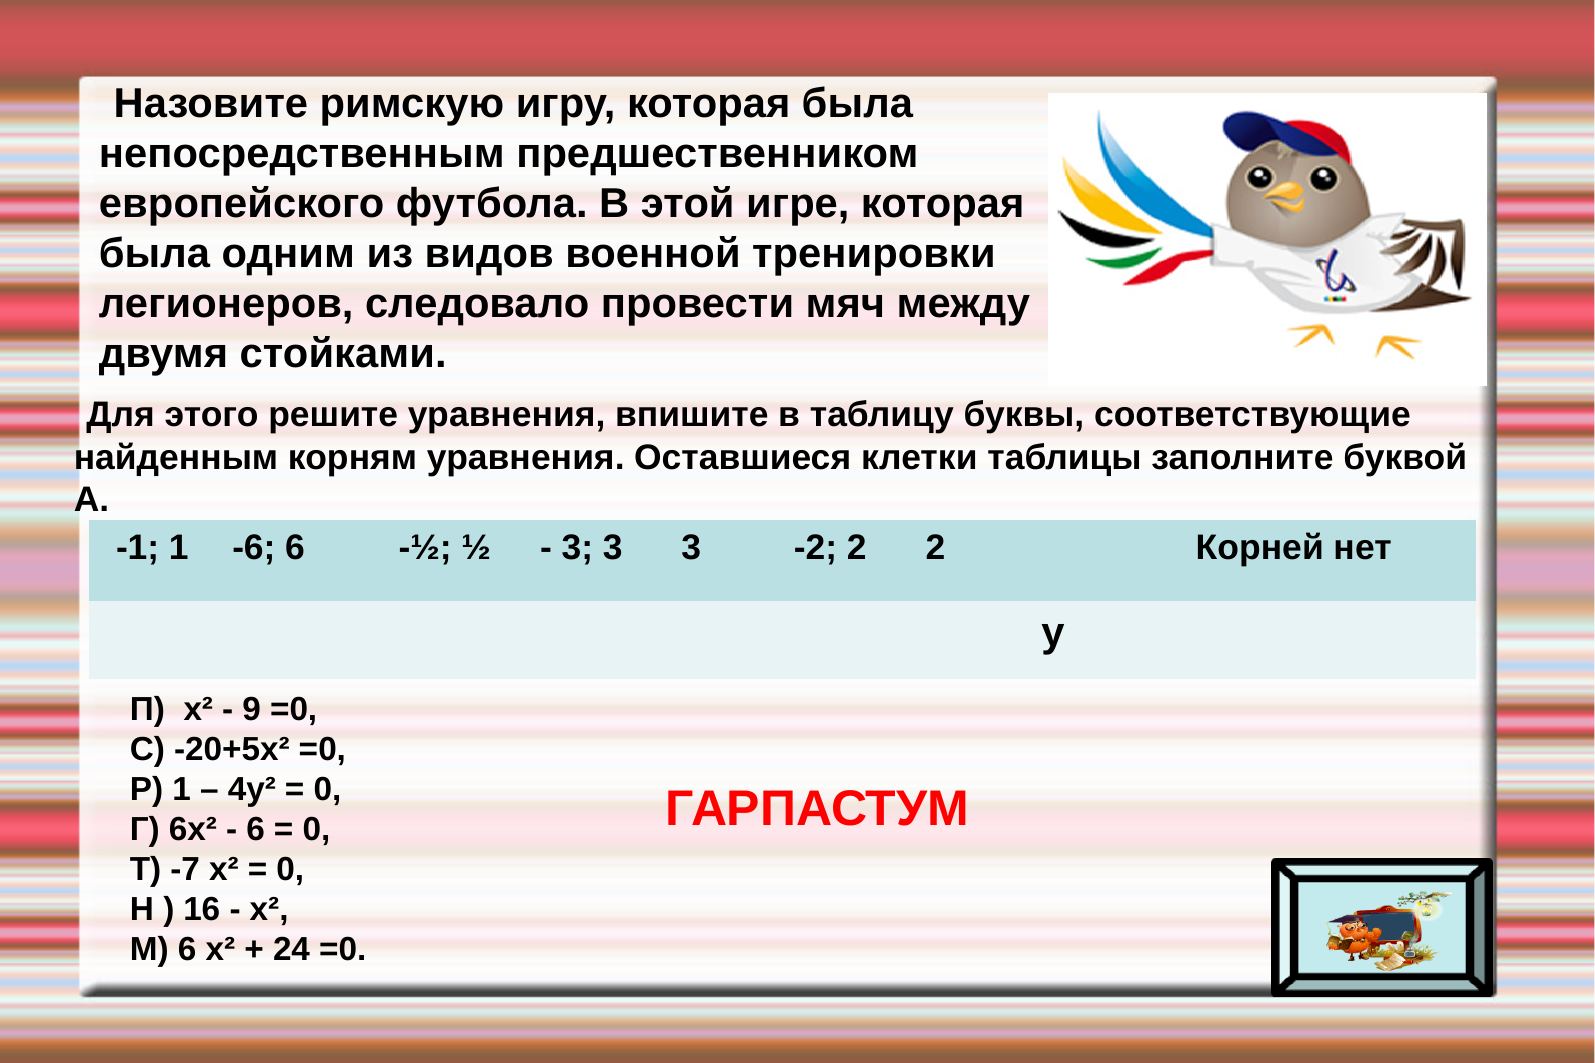

Назовите римскую игру, которая была непосредственным предшественником европейского футбола. В этой игре, которая была одним из видов военной тренировки легионеров, следовало провести мяч между двумя стойками.
Для этого решите уравнения, впишите в таблицу буквы, соответствующие найденным корням уравнения. Оставшиеся клетки таблицы заполните буквой А.
| -1; 1 | -6; 6 | -½; ½ | - 3; 3 | 3 | -2; 2 | 2 | | Корней нет |
| --- | --- | --- | --- | --- | --- | --- | --- | --- |
| | | | | | | | у | |
П) х² - 9 =0,
С) -20+5х² =0,
Р) 1 – 4у² = 0,
Г) 6х² - 6 = 0,
Т) -7 х² = 0,
Н ) 16 - х²,
М) 6 х² + 24 =0.
ГАРПАСТУМ